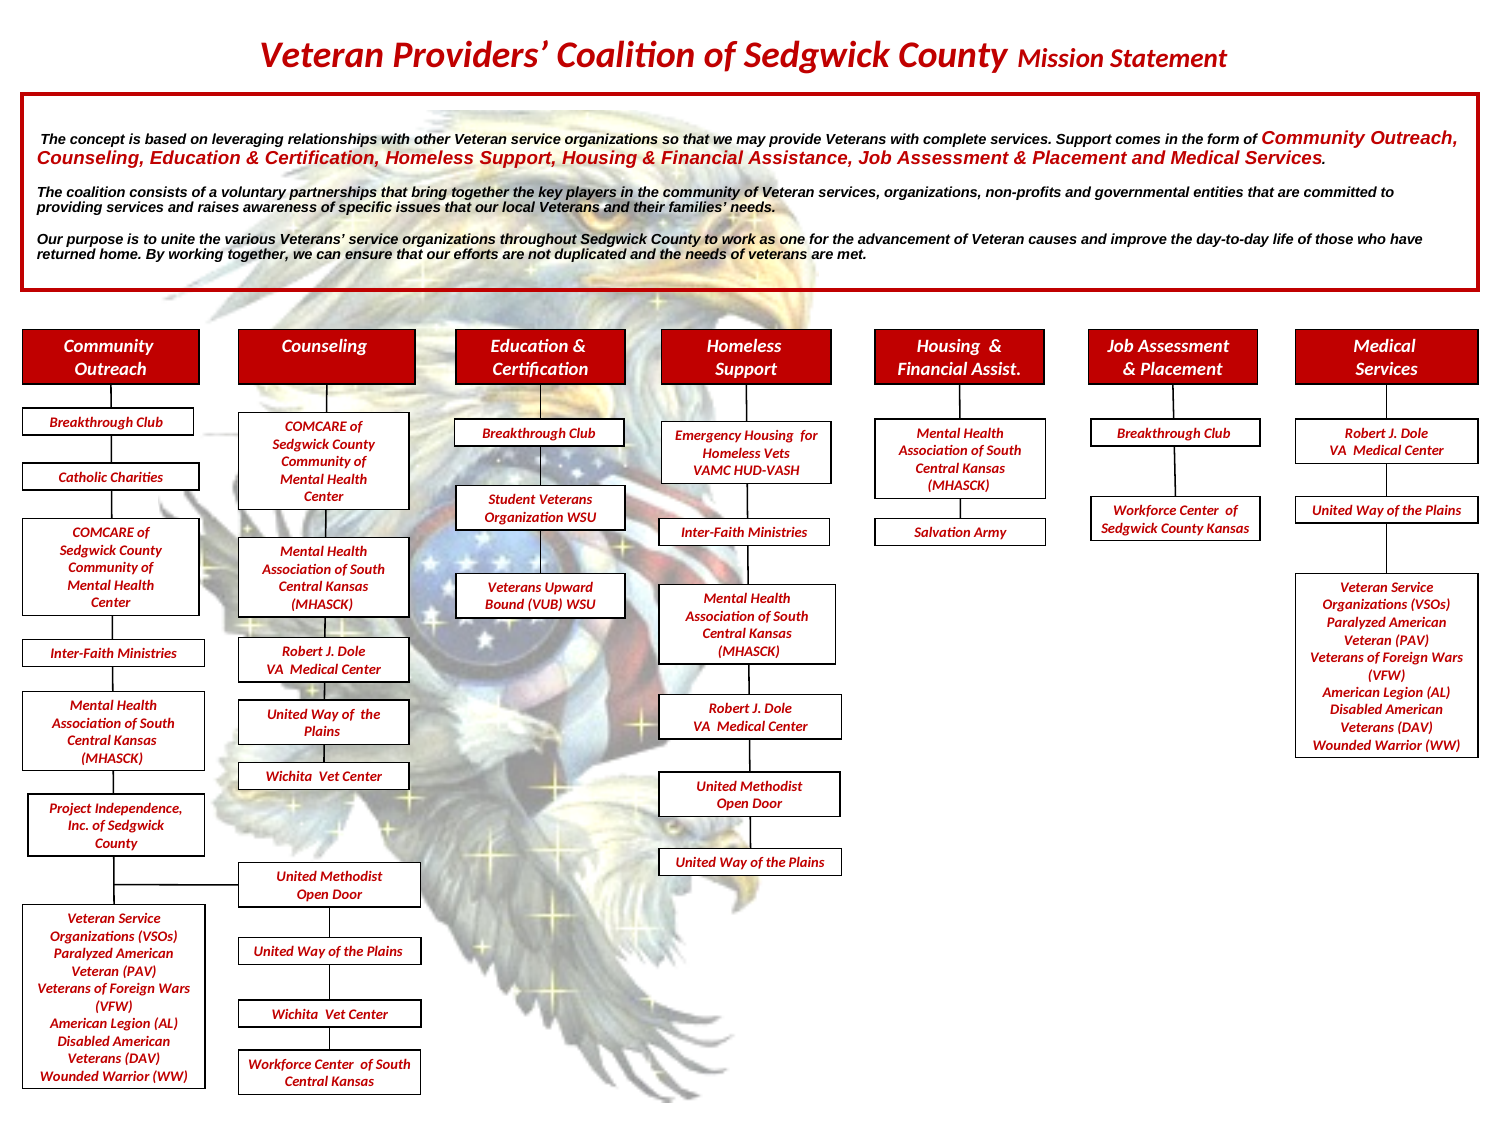

Veteran Providers’ Coalition of Sedgwick County Mission Statement
 The concept is based on leveraging relationships with other Veteran service organizations so that we may provide Veterans with complete services. Support comes in the form of Community Outreach, Counseling, Education & Certification, Homeless Support, Housing & Financial Assistance, Job Assessment & Placement and Medical Services.
The coalition consists of a voluntary partnerships that bring together the key players in the community of Veteran services, organizations, non-profits and governmental entities that are committed to providing services and raises awareness of specific issues that our local Veterans and their families’ needs.
Our purpose is to unite the various Veterans’ service organizations throughout Sedgwick County to work as one for the advancement of Veteran causes and improve the day-to-day life of those who have returned home. By working together, we can ensure that our efforts are not duplicated and the needs of veterans are met.
Community
Outreach
Counseling
Education &
Certification
Homeless
Support
Housing & Financial Assist.
Job Assessment
& Placement
Medical
Services
Breakthrough Club
COMCARE of
Sedgwick County
Community of
Mental Health
Center
Breakthrough Club
Mental Health
Association of South Central Kansas (MHASCK)
Breakthrough Club
Robert J. Dole
VA Medical Center
Emergency Housing for Homeless Vets
VAMC HUD-VASH
Catholic Charities
Student Veterans
Organization WSU
Workforce Center of Sedgwick County Kansas
United Way of the Plains
COMCARE of
Sedgwick County
Community of
Mental Health
Center
Inter-Faith Ministries
Salvation Army
Mental Health
Association of South Central Kansas (MHASCK)
Veterans Upward
Bound (VUB) WSU
Veteran Service
Organizations (VSOs)
Paralyzed American Veteran (PAV)
Veterans of Foreign Wars (VFW)
American Legion (AL)
Disabled American Veterans (DAV)
Wounded Warrior (WW)
Mental Health
Association of South Central Kansas
 (MHASCK)
Robert J. Dole
VA Medical Center
Inter-Faith Ministries
Mental Health
Association of South Central Kansas
(MHASCK)
Robert J. Dole
VA Medical Center
United Way of the Plains
Wichita Vet Center
United Methodist
Open Door
Project Independence,
Inc. of Sedgwick
County
United Way of the Plains
United Methodist
Open Door
Veteran Service
Organizations (VSOs)
Paralyzed American Veteran (PAV)
Veterans of Foreign Wars (VFW)
American Legion (AL)
Disabled American Veterans (DAV)
Wounded Warrior (WW)
United Way of the Plains
Wichita Vet Center
Workforce Center of South Central Kansas